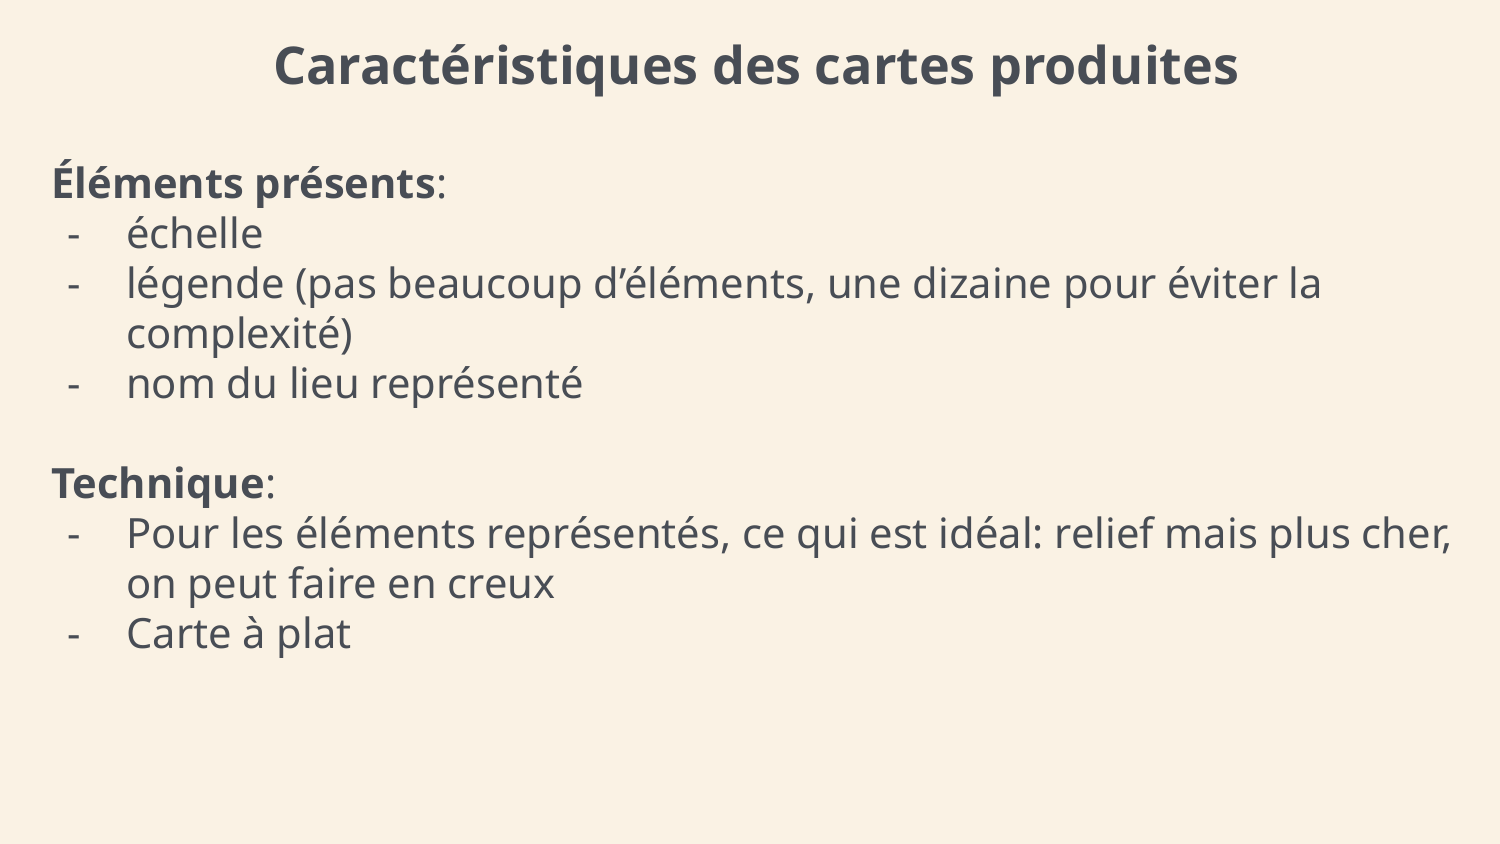

Caractéristiques des cartes produites
Éléments présents:
échelle
légende (pas beaucoup d’éléments, une dizaine pour éviter la complexité)
nom du lieu représenté
Technique:
Pour les éléments représentés, ce qui est idéal: relief mais plus cher, on peut faire en creux
Carte à plat